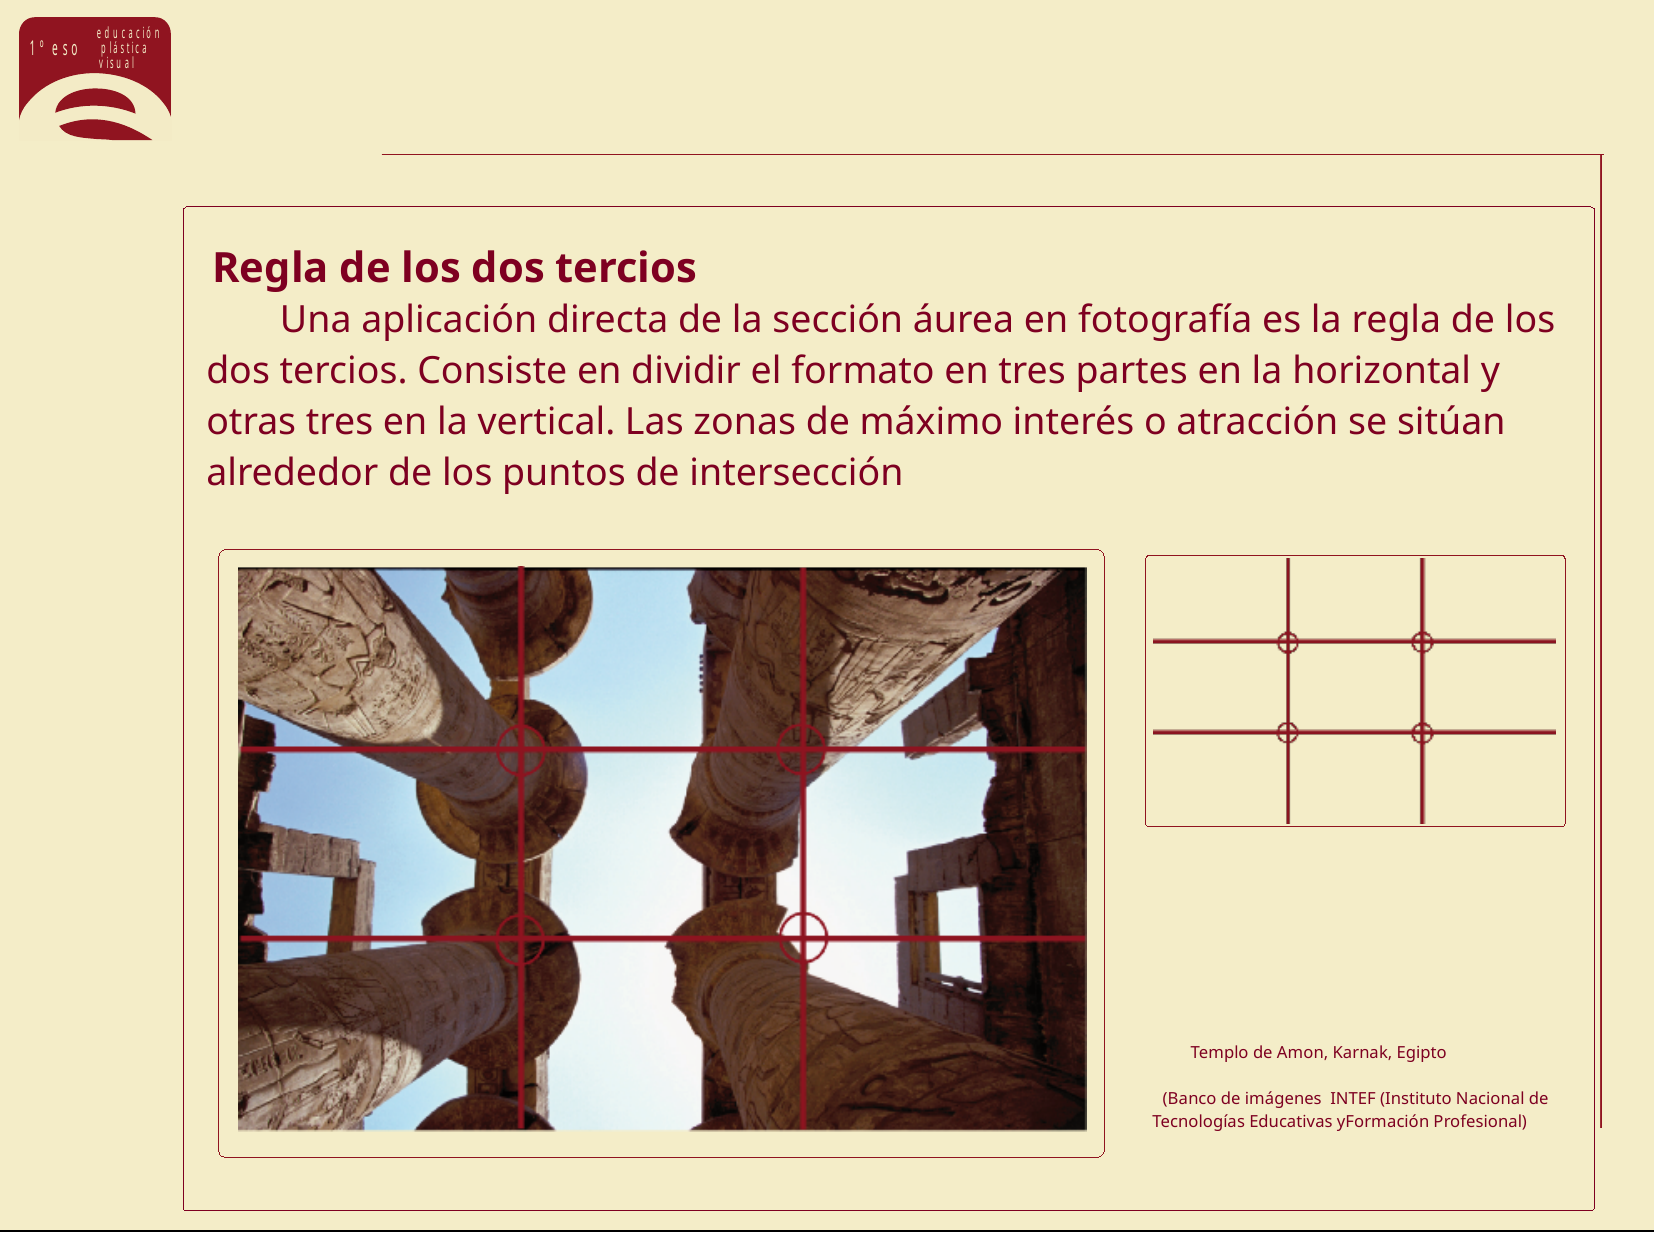

Regla de los dos tercios
#
		Una aplicación directa de la sección áurea en fotografía es la regla de los dos tercios. Consiste en dividir el formato en tres partes en la horizontal y otras tres en la vertical. Las zonas de máximo interés o atracción se sitúan alrededor de los puntos de intersección
 Templo de Amon, Karnak, Egipto
 	 (Banco de imágenes INTEF (Instituto Nacional de
 Tecnologías Educativas yFormación Profesional)